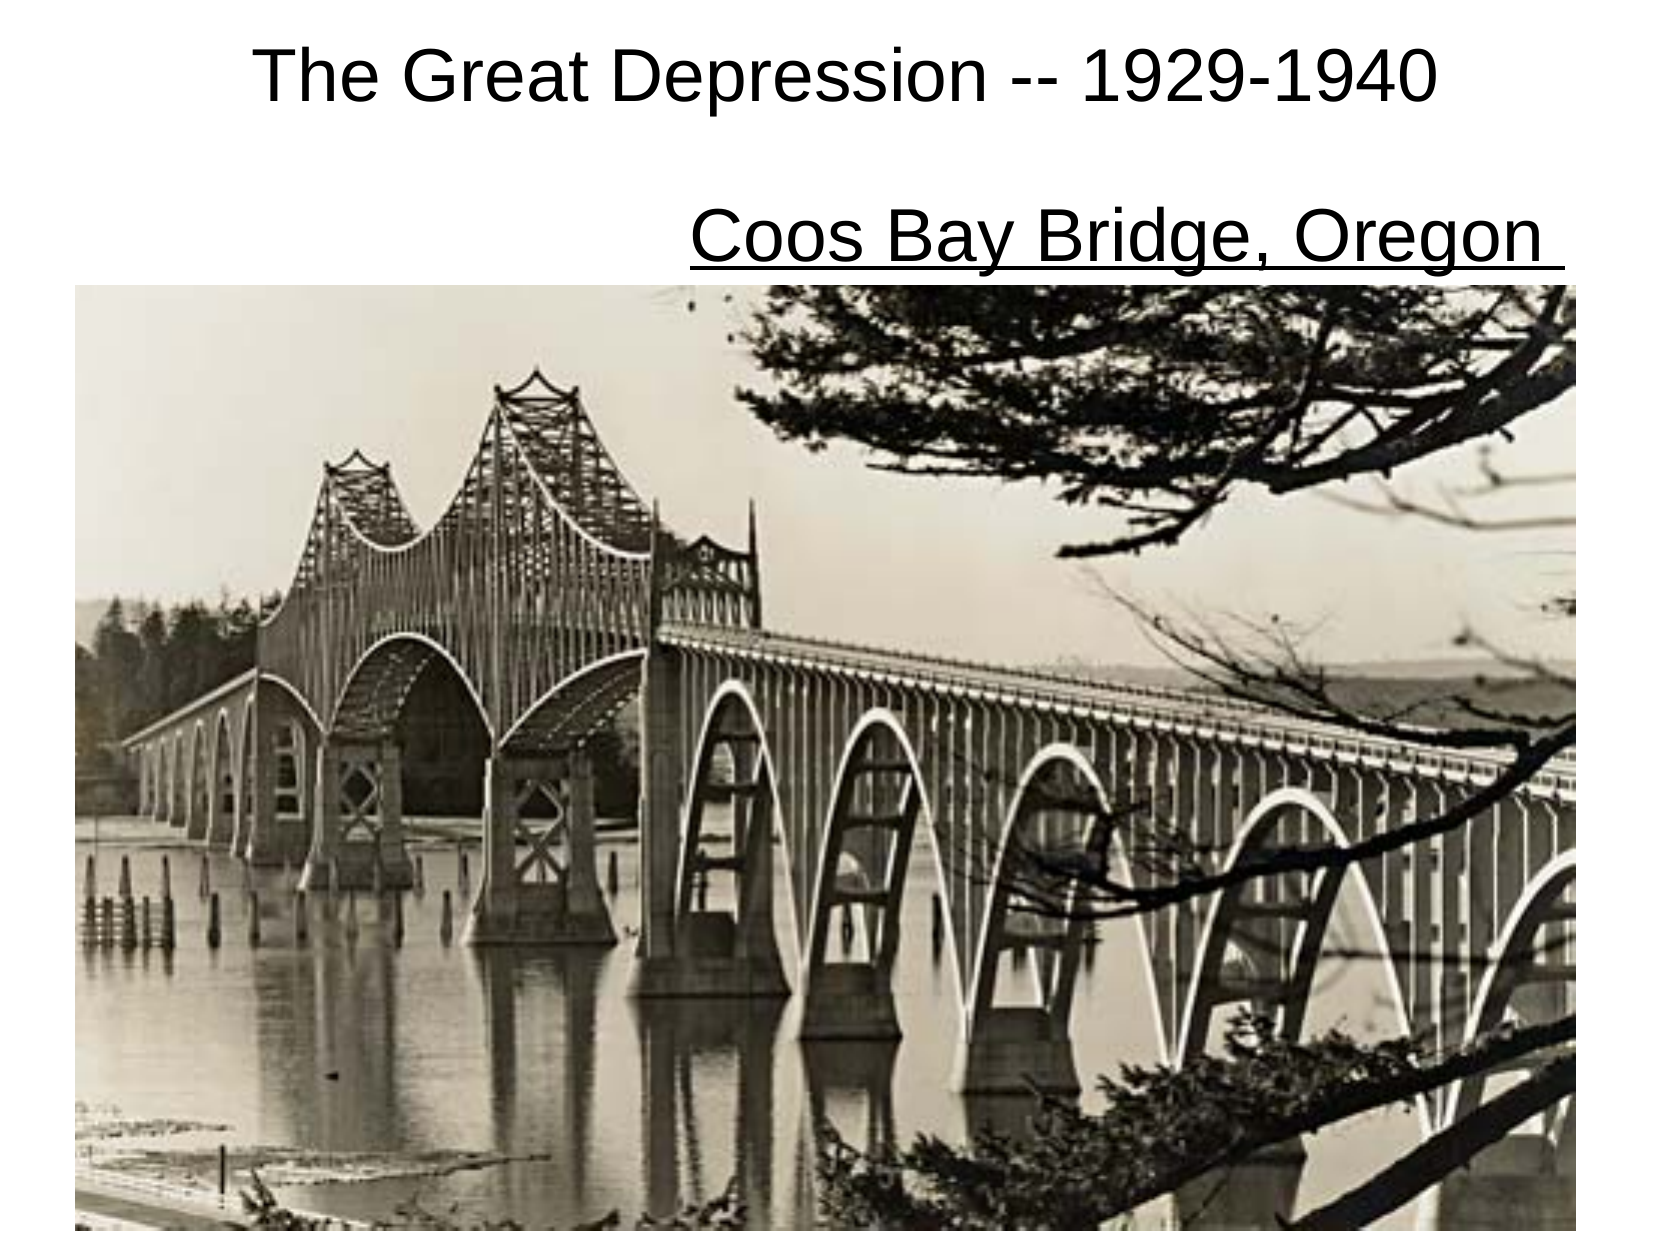

The Great Depression -- 1929-1940
Coos Bay Bridge, Oregon